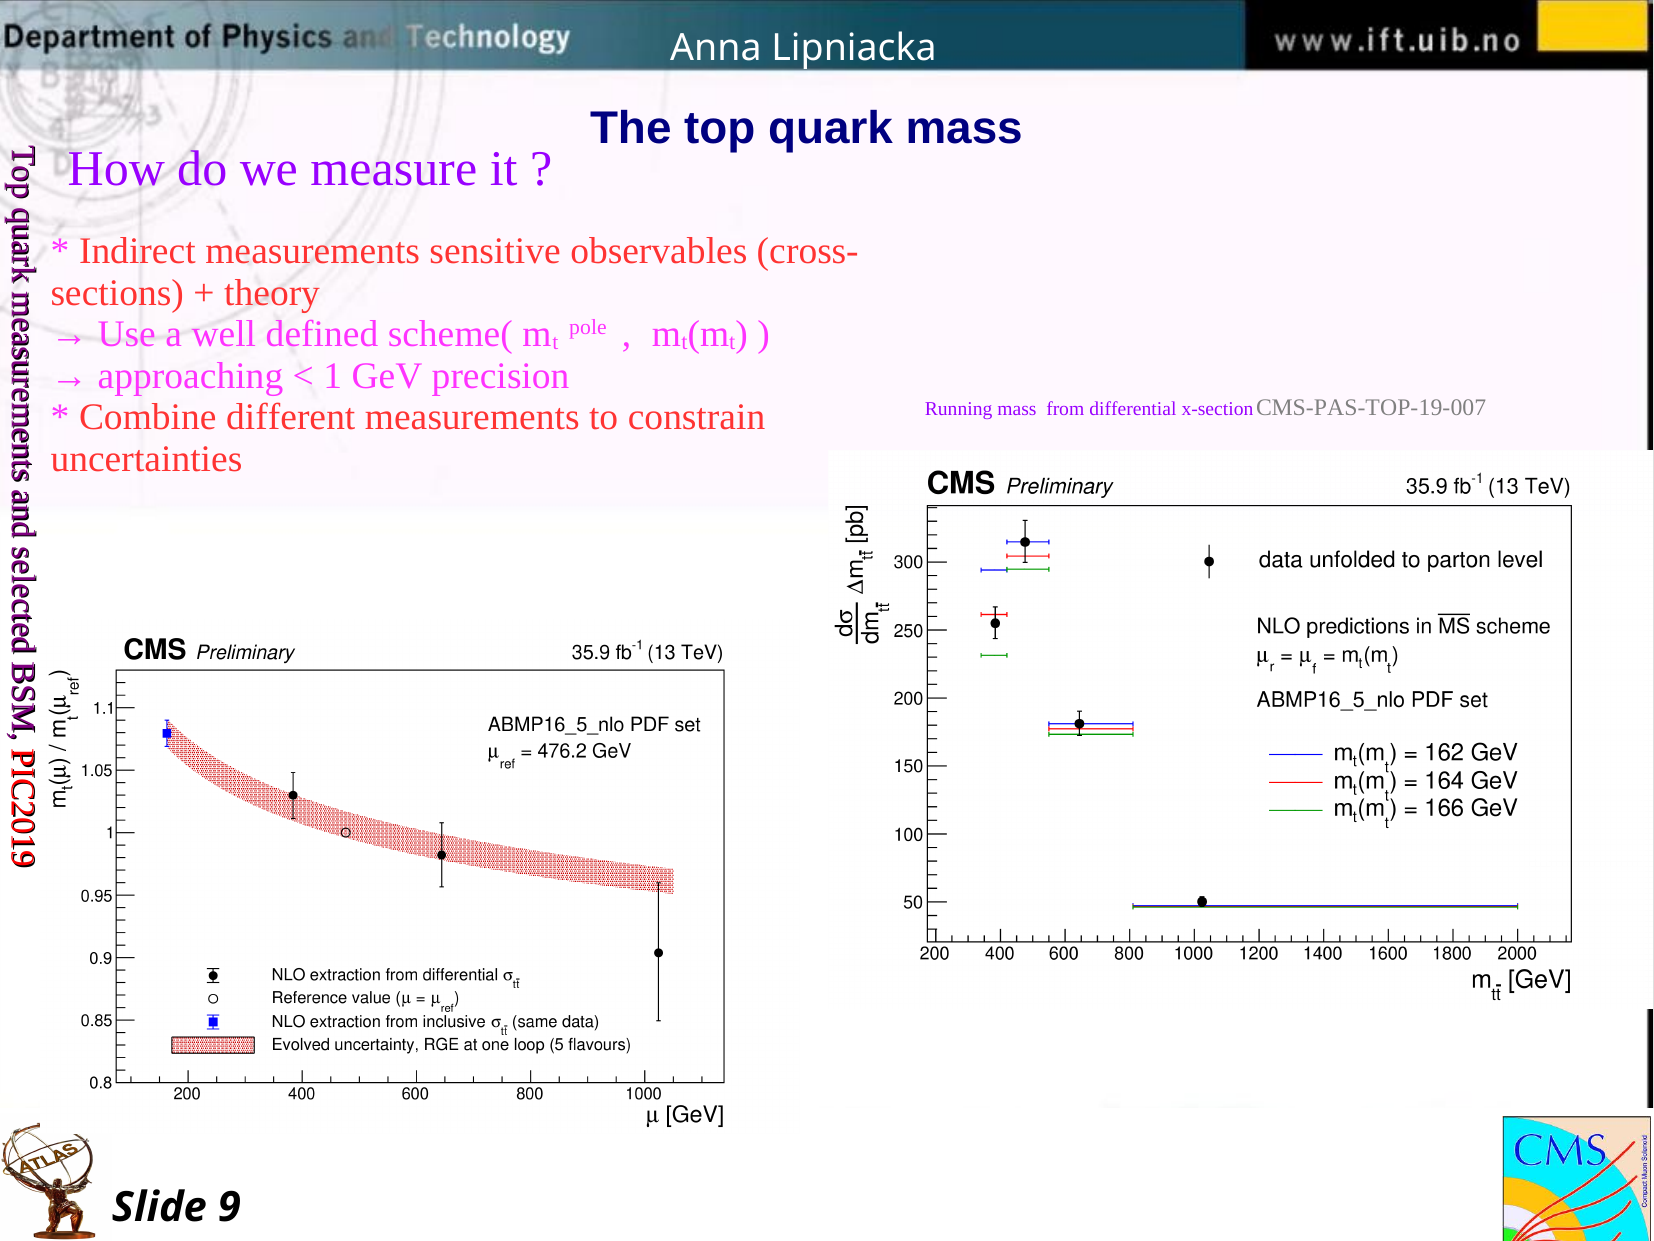

# The top quark mass
How do we measure it ?
* Indirect measurements sensitive observables (cross-sections) + theory
→ Use a well defined scheme( mt pole , mt(mt) )
→ approaching < 1 GeV precision
* Combine different measurements to constrain uncertainties
Running mass from differential x-section CMS-PAS-TOP-19-007
Slide 9